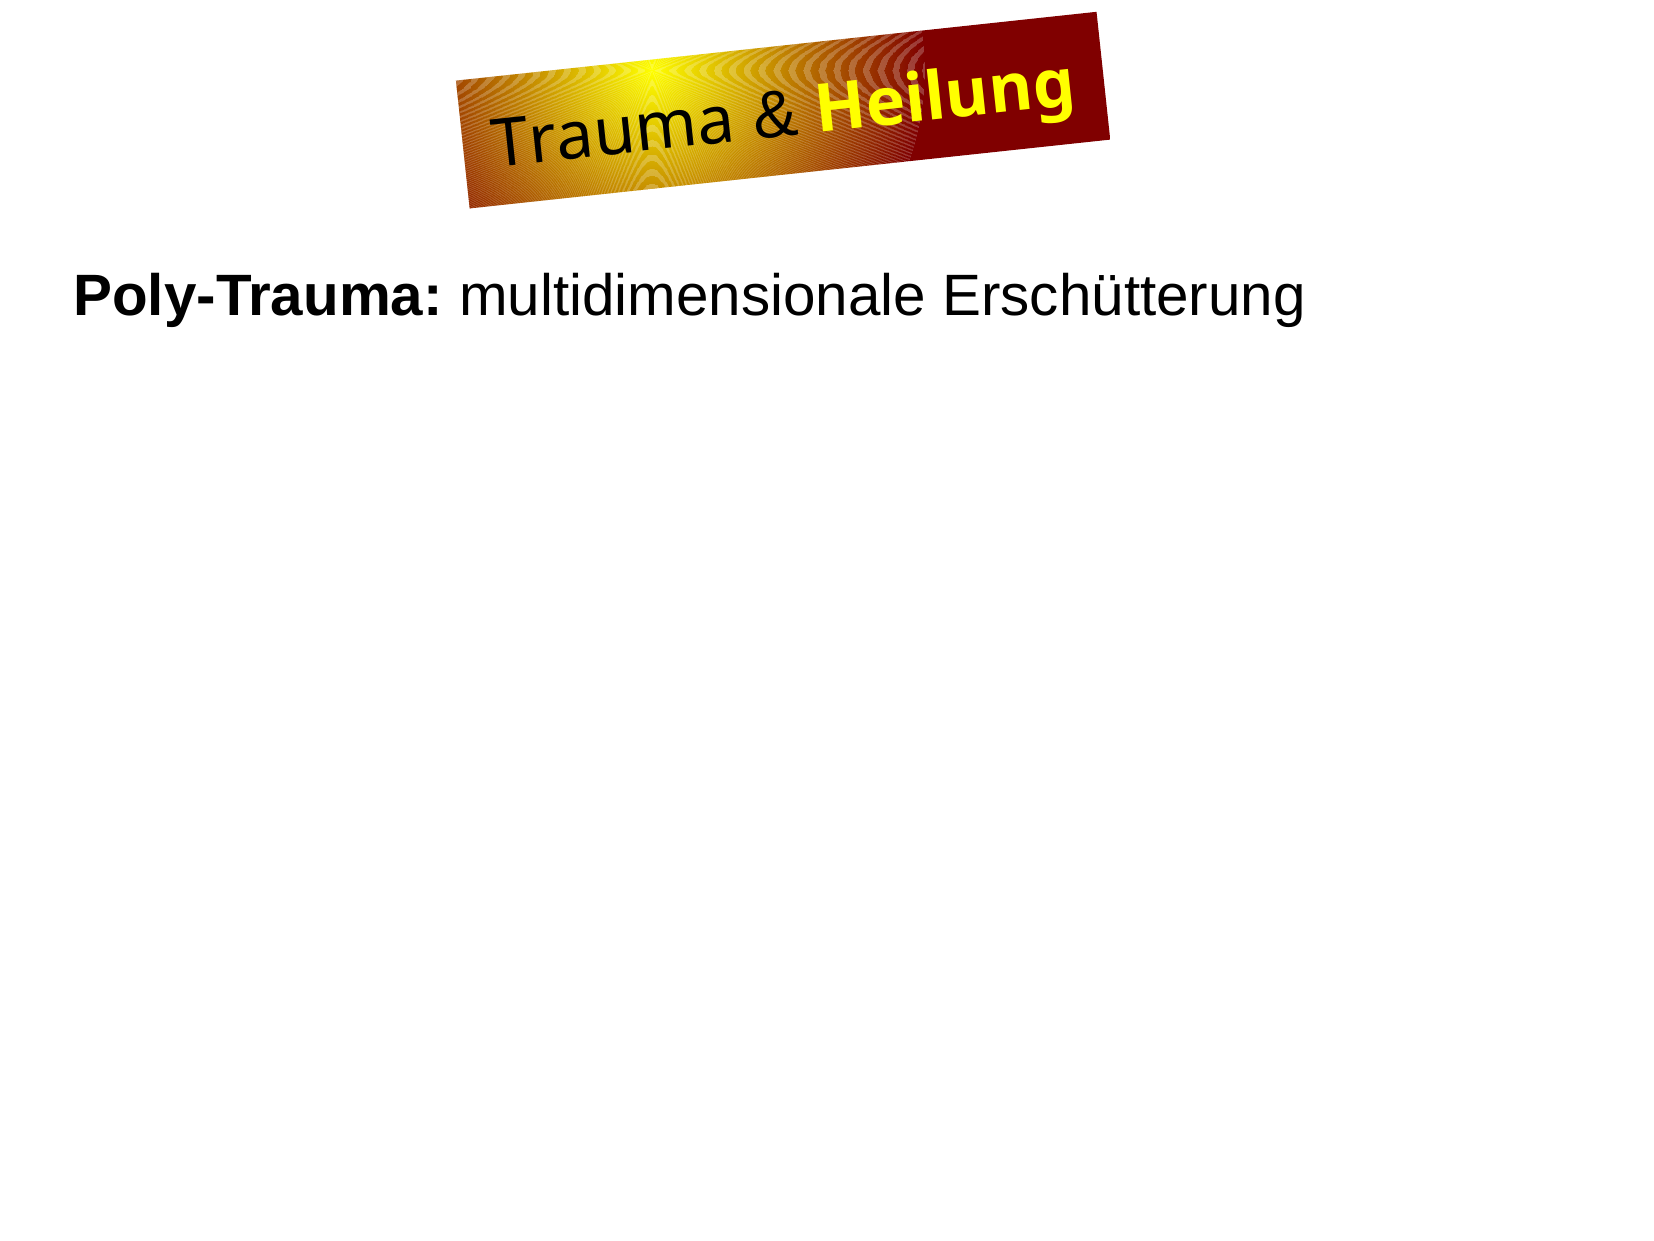

# Trauma & Heilung
Poly-Trauma: multidimensionale Erschütterung